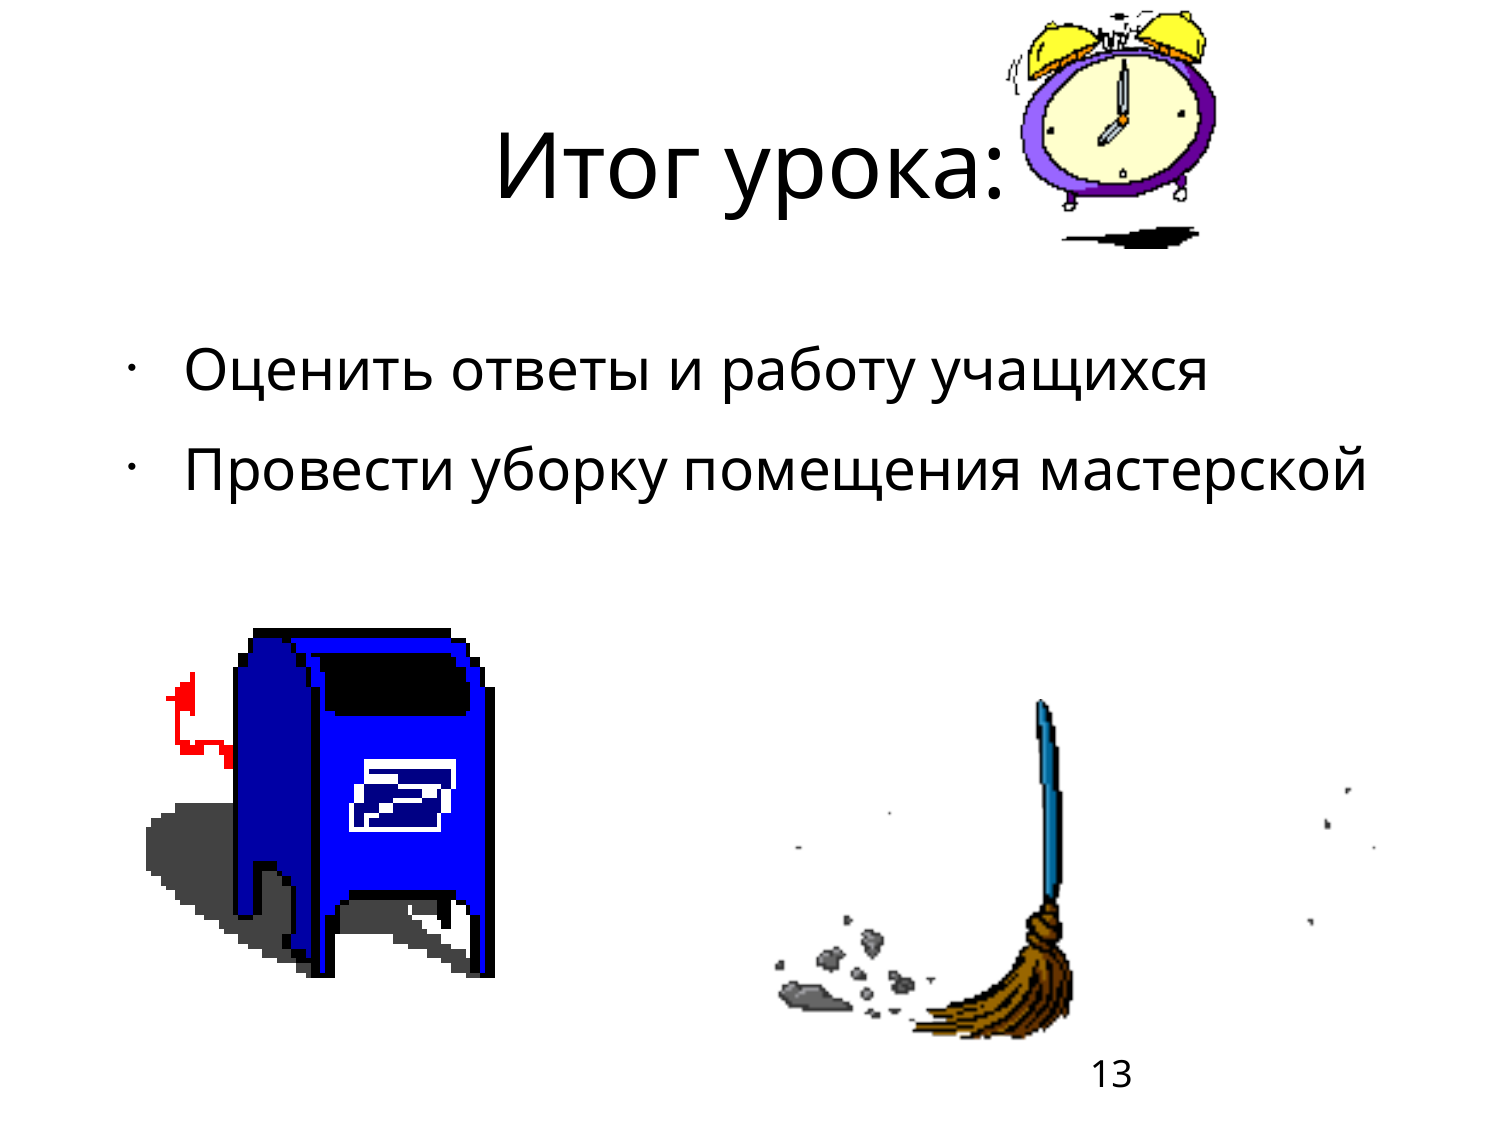

# Итог урока:
Оценить ответы и работу учащихся
Провести уборку помещения мастерской